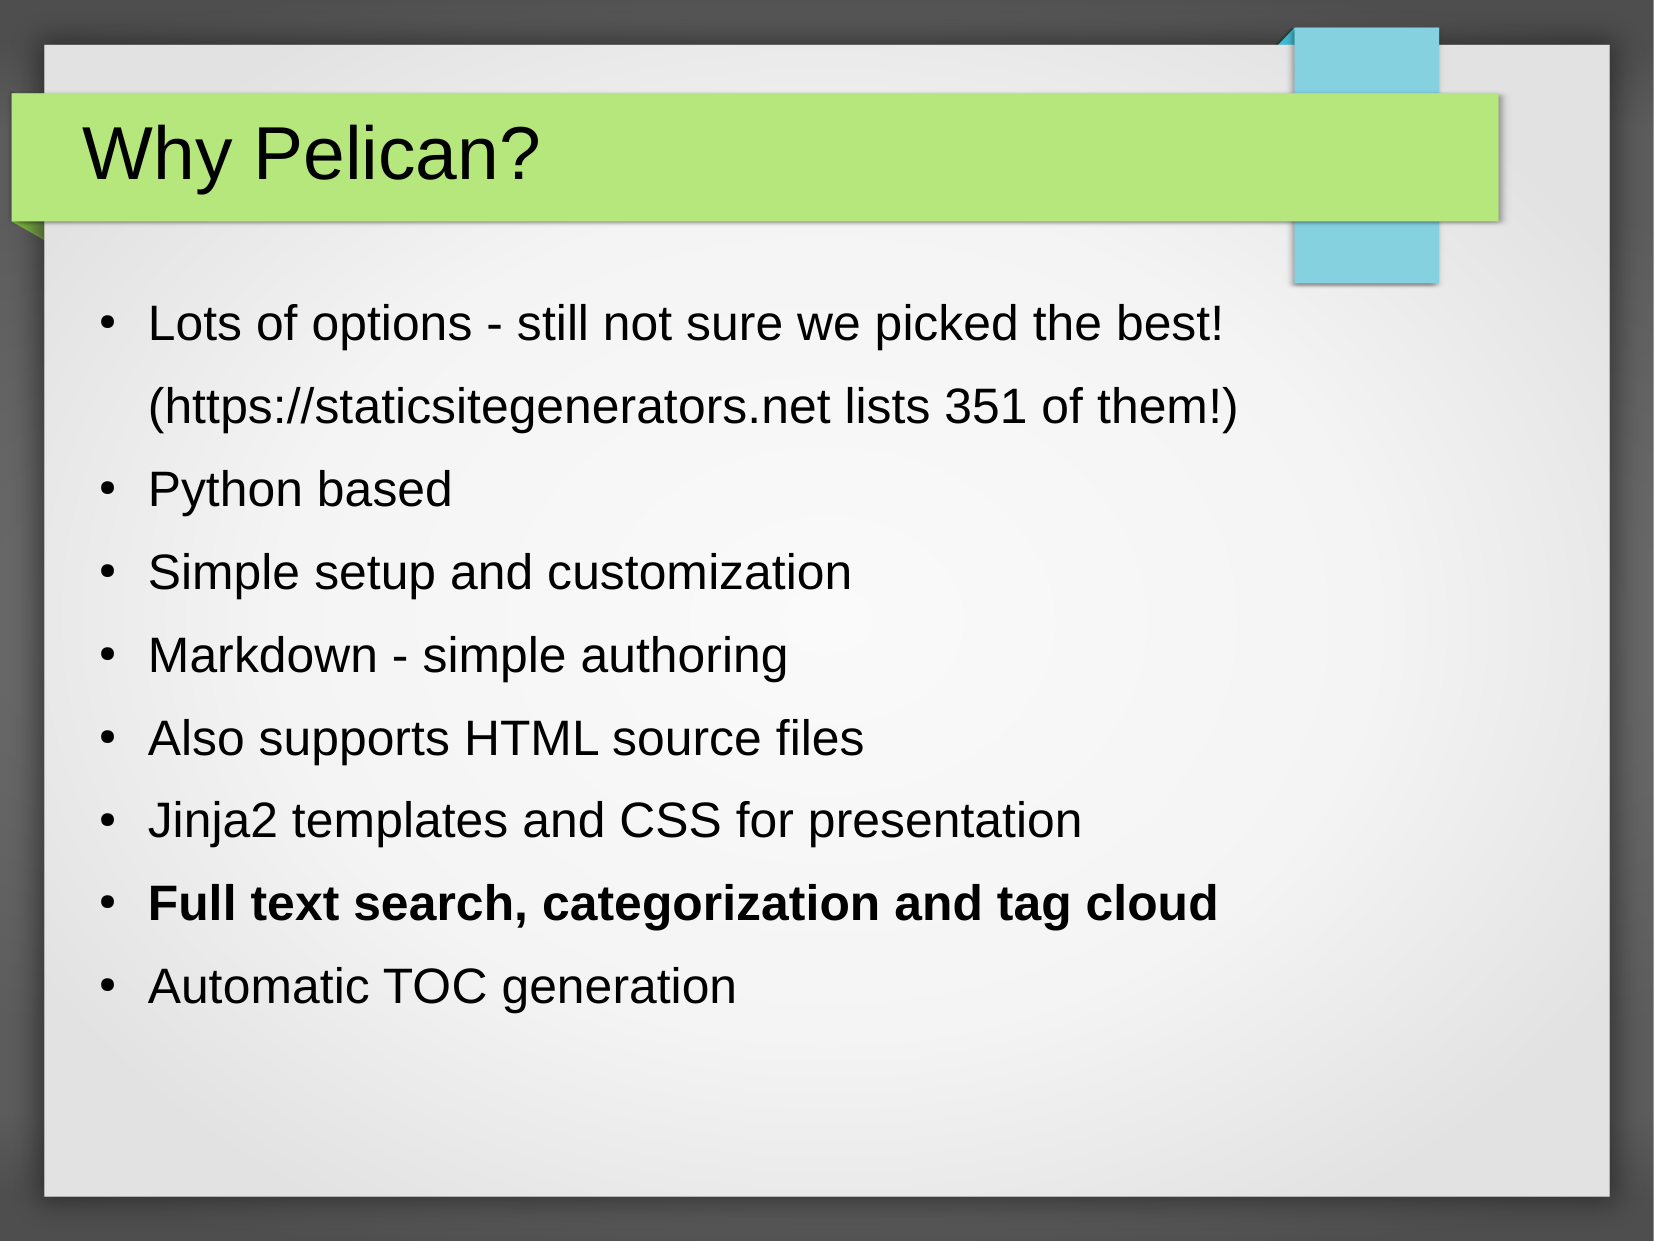

# Why Pelican?
Lots of options - still not sure we picked the best!
(https://staticsitegenerators.net lists 351 of them!)
Python based
Simple setup and customization
Markdown - simple authoring
Also supports HTML source files
Jinja2 templates and CSS for presentation
Full text search, categorization and tag cloud
Automatic TOC generation